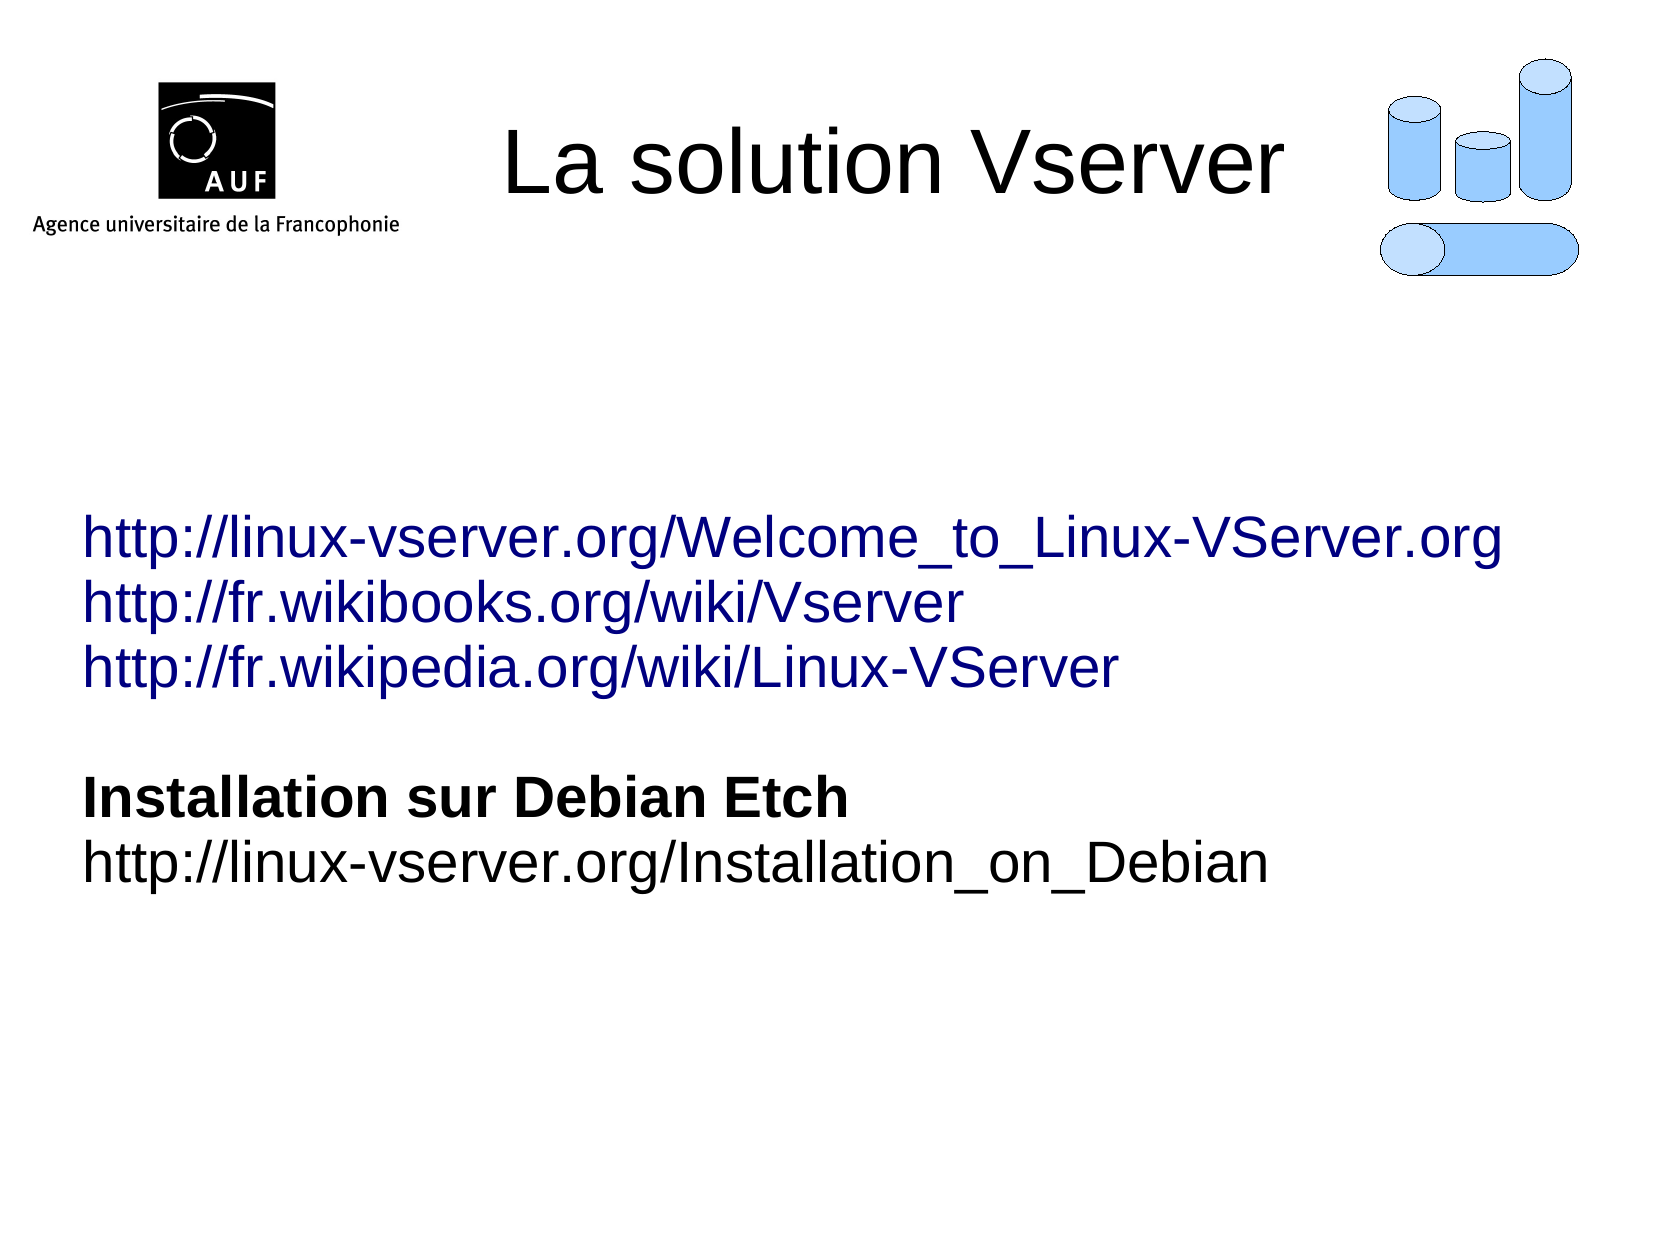

# La solution Vserver
http://linux-vserver.org/Welcome_to_Linux-VServer.org
http://fr.wikibooks.org/wiki/Vserver
http://fr.wikipedia.org/wiki/Linux-VServer
Installation sur Debian Etch
http://linux-vserver.org/Installation_on_Debian